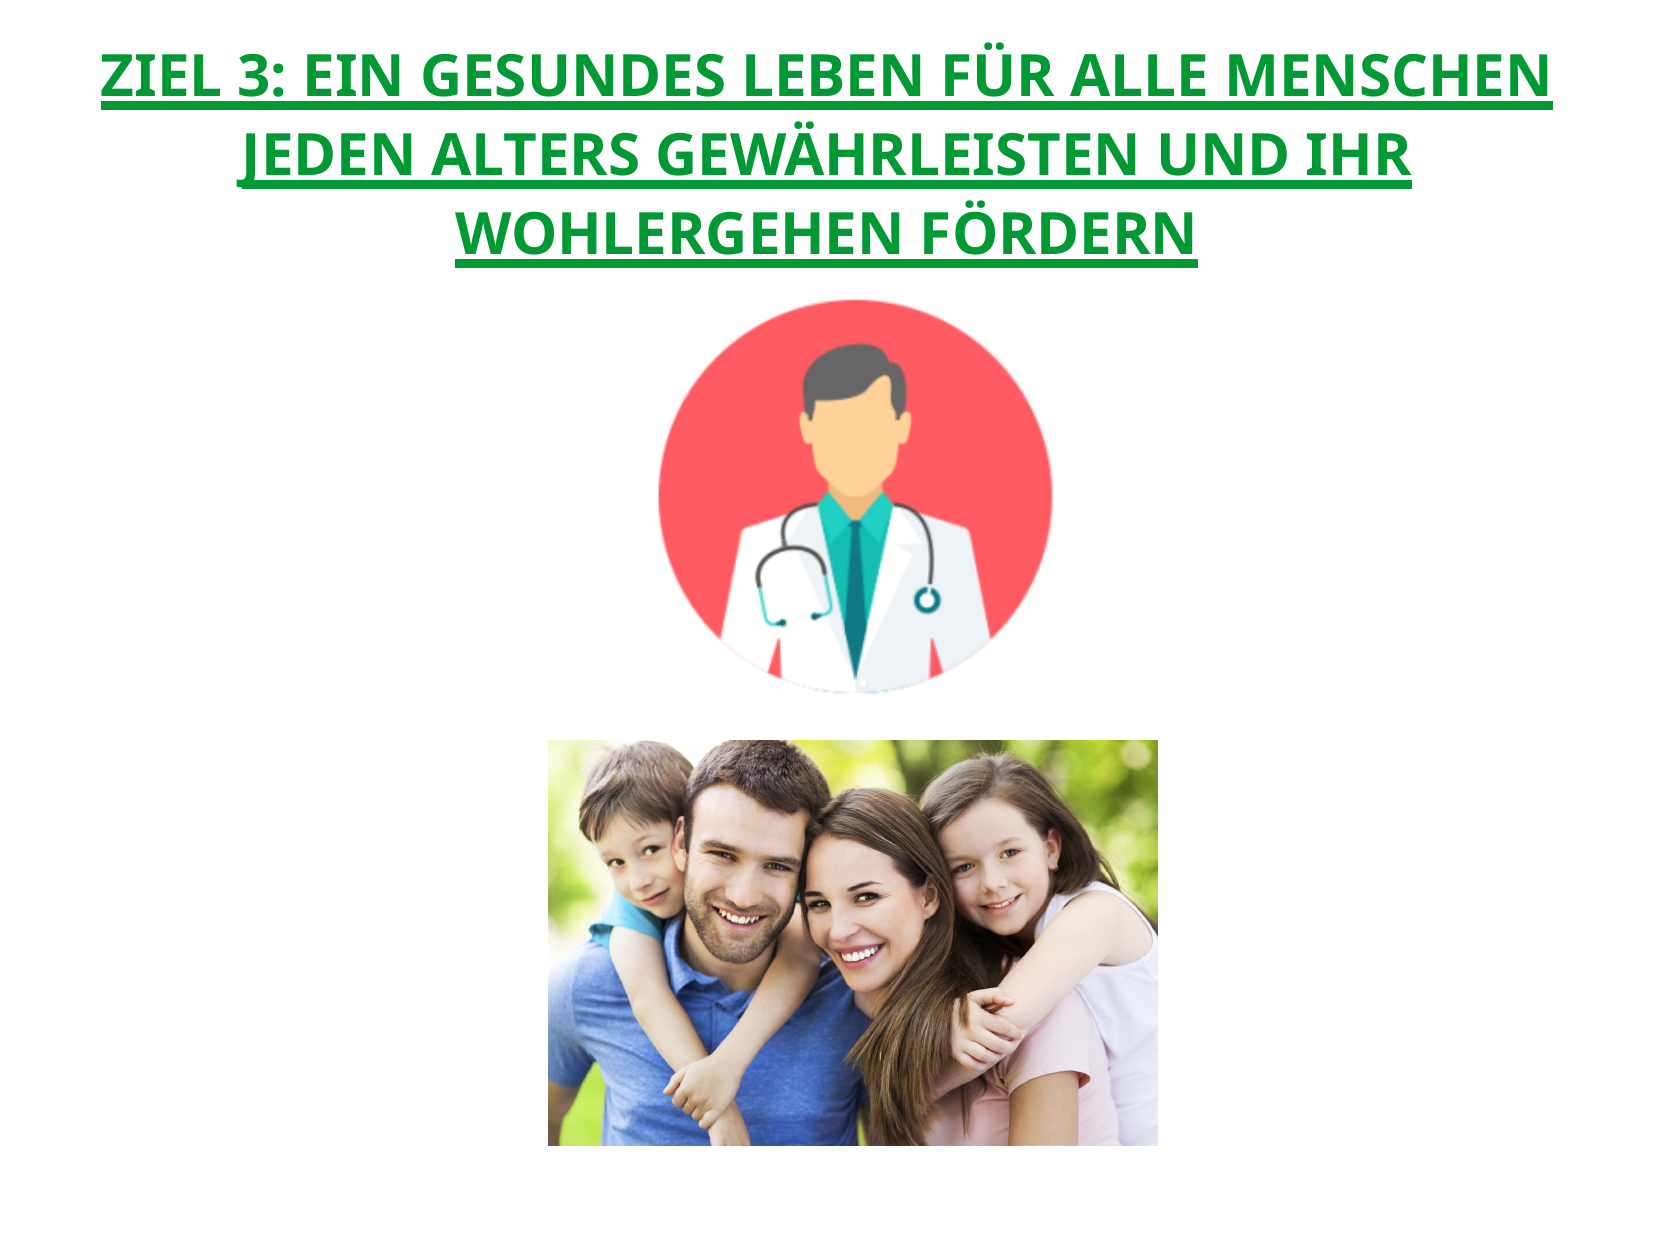

# ZIEL 3: EIN GESUNDES LEBEN FÜR ALLE MENSCHEN JEDEN ALTERS GEWÄHRLEISTEN UND IHR WOHLERGEHEN FÖRDERN